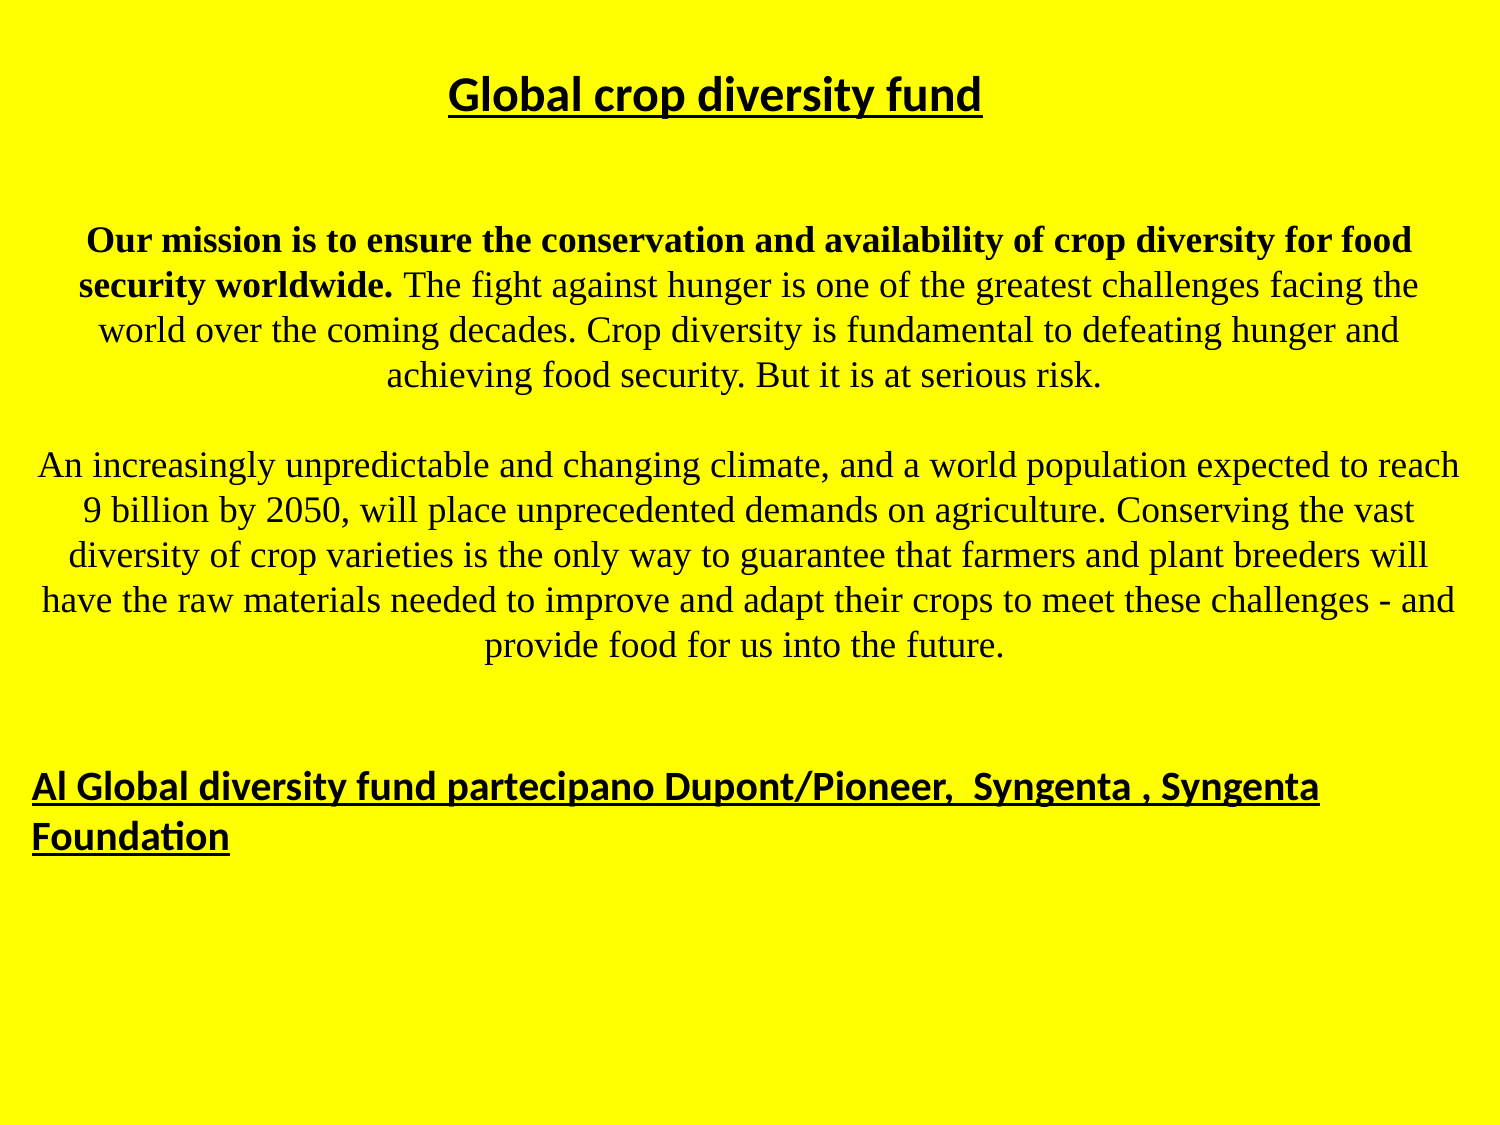

Our mission is to ensure the conservation and availability of crop diversity for food security worldwide. The fight against hunger is one of the greatest challenges facing the world over the coming decades. Crop diversity is fundamental to defeating hunger and achieving food security. But it is at serious risk.
An increasingly unpredictable and changing climate, and a world population expected to reach 9 billion by 2050, will place unprecedented demands on agriculture. Conserving the vast diversity of crop varieties is the only way to guarantee that farmers and plant breeders will have the raw materials needed to improve and adapt their crops to meet these challenges - and provide food for us into the future.
 Global crop diversity fund
Our mission is to ensure the conservation and availability of crop diversity for food security worldwide. The fight against hunger is one of the greatest challenges facing the world over the coming decades. Crop diversity is fundamental to defeating hunger and achieving food security. But it is at serious risk.
An increasingly unpredictable and changing climate, and a world population expected to reach 9 billion by 2050, will place unprecedented demands on agriculture. Conserving the vast diversity of crop varieties is the only way to guarantee that farmers and plant breeders will have the raw materials needed to improve and adapt their crops to meet these challenges - and provide food for us into the future.
Al Global diversity fund partecipano Dupont/Pioneer, Syngenta , Syngenta Foundation